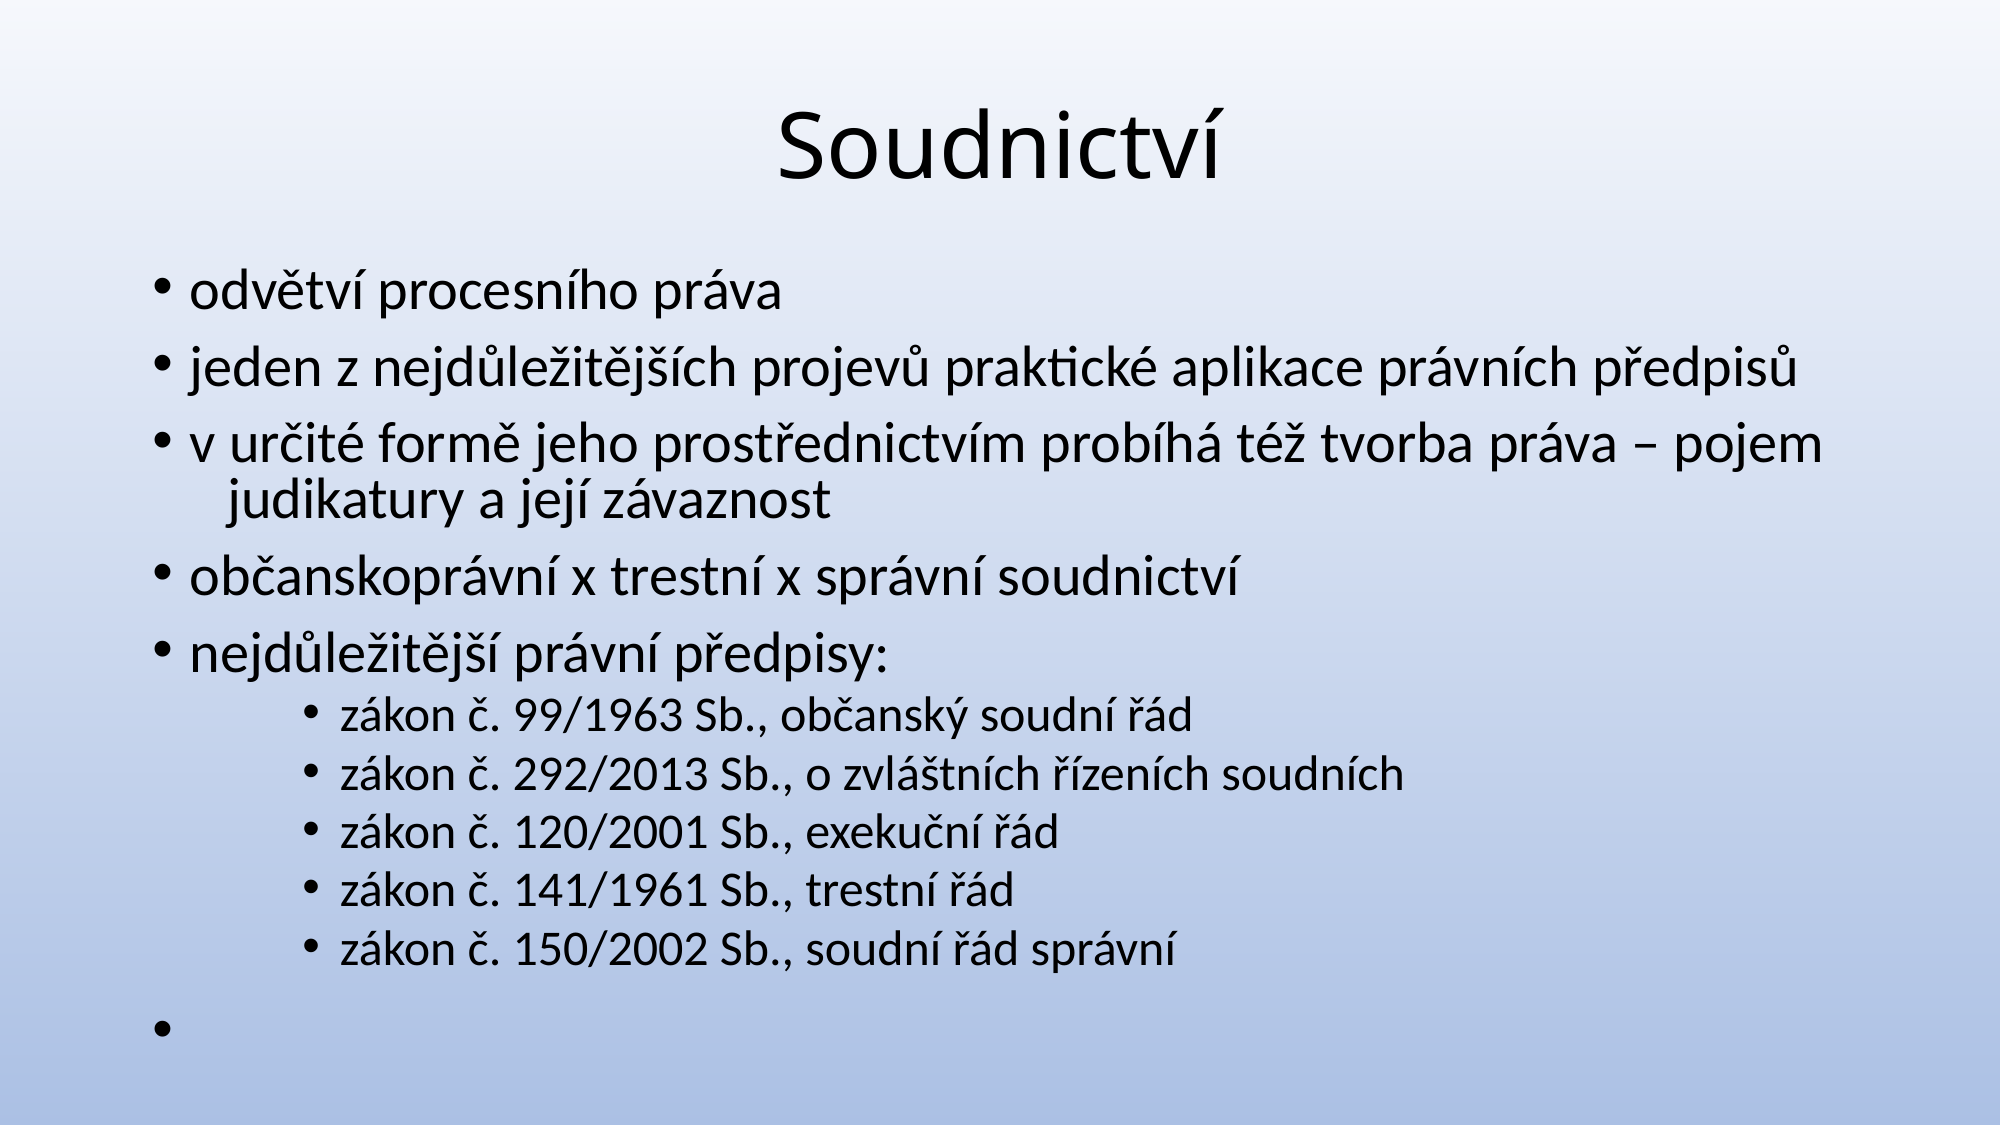

# Soudnictví
odvětví procesního práva
jeden z nejdůležitějších projevů praktické aplikace právních předpisů
v určité formě jeho prostřednictvím probíhá též tvorba práva – pojem judikatury a její závaznost
občanskoprávní x trestní x správní soudnictví
nejdůležitější právní předpisy:
zákon č. 99/1963 Sb., občanský soudní řád
zákon č. 292/2013 Sb., o zvláštních řízeních soudních
zákon č. 120/2001 Sb., exekuční řád
zákon č. 141/1961 Sb., trestní řád
zákon č. 150/2002 Sb., soudní řád správní